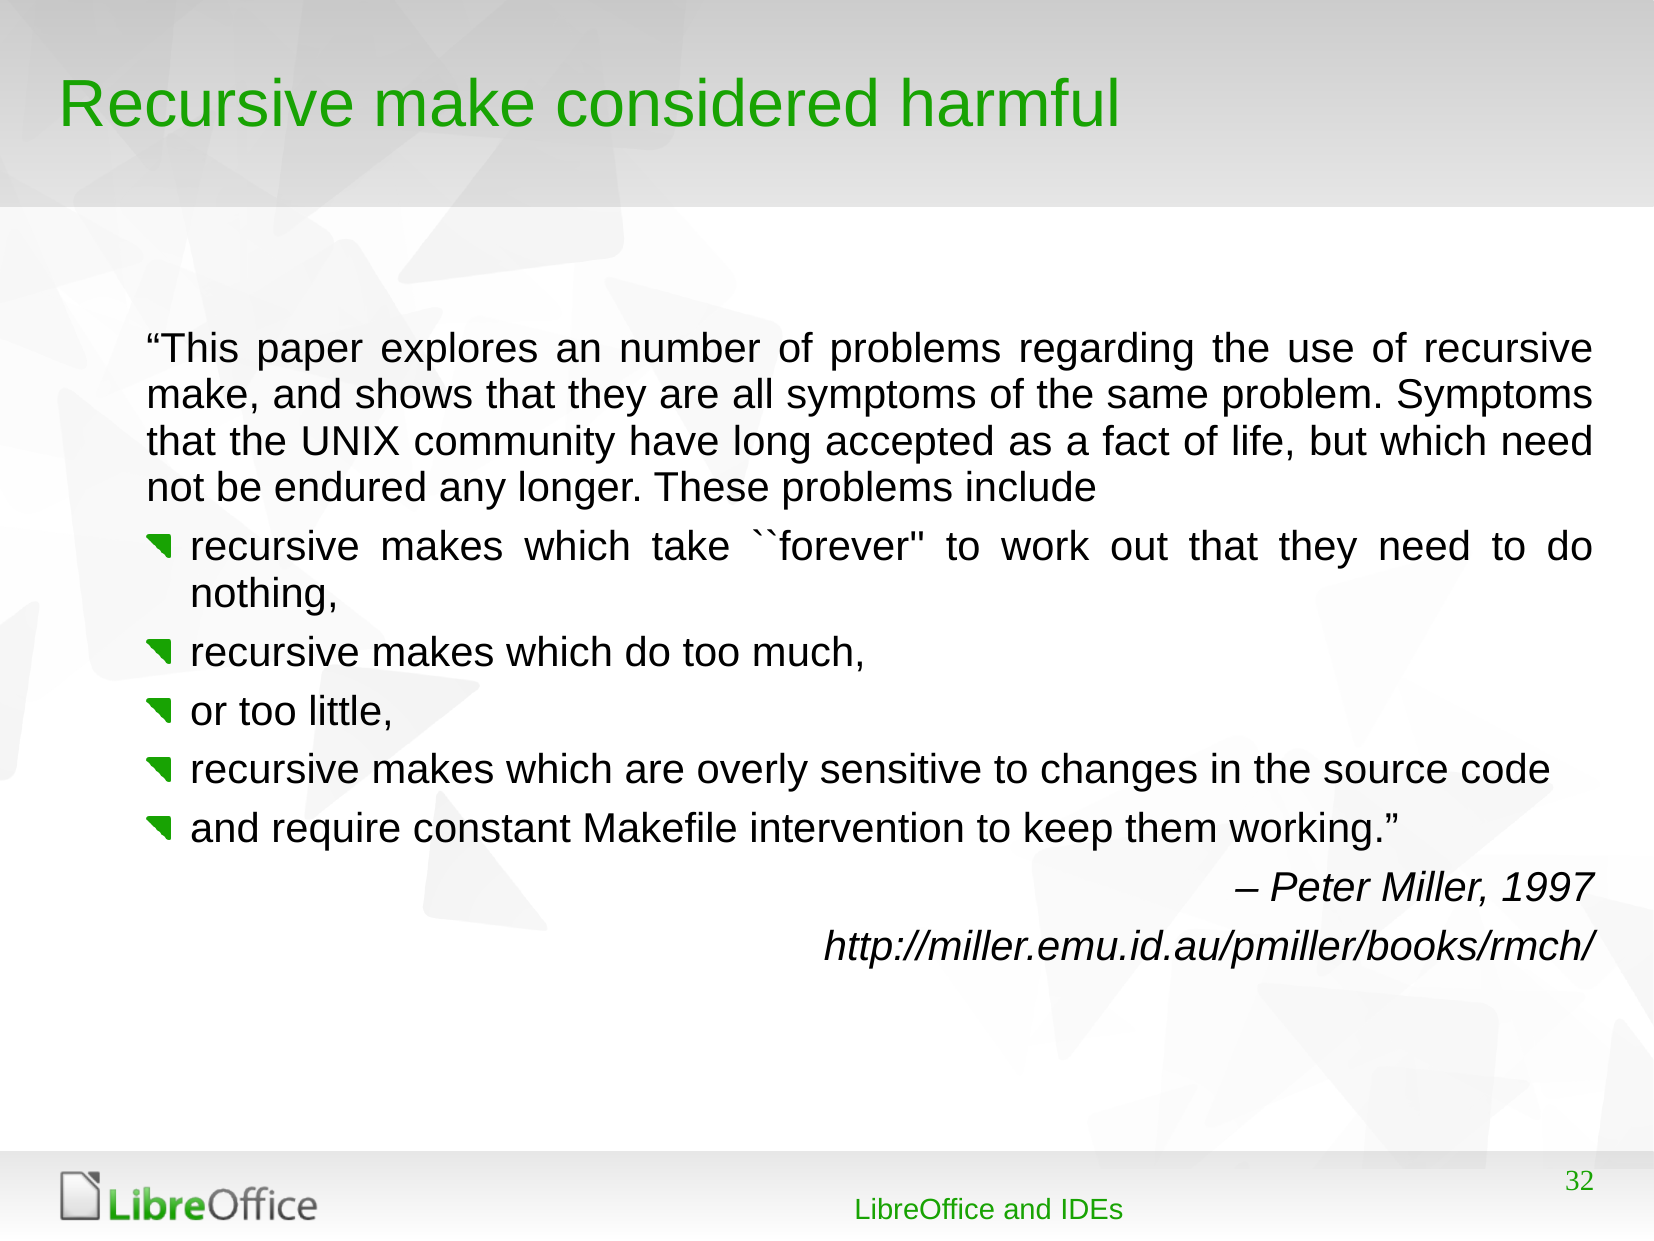

# Recursive make considered harmful
“This paper explores an number of problems regarding the use of recursive make, and shows that they are all symptoms of the same problem. Symptoms that the UNIX community have long accepted as a fact of life, but which need not be endured any longer. These problems include
recursive makes which take ``forever'' to work out that they need to do nothing,
recursive makes which do too much,
or too little,
recursive makes which are overly sensitive to changes in the source code
and require constant Makefile intervention to keep them working.”
– Peter Miller, 1997
http://miller.emu.id.au/pmiller/books/rmch/
32
liberating productivity